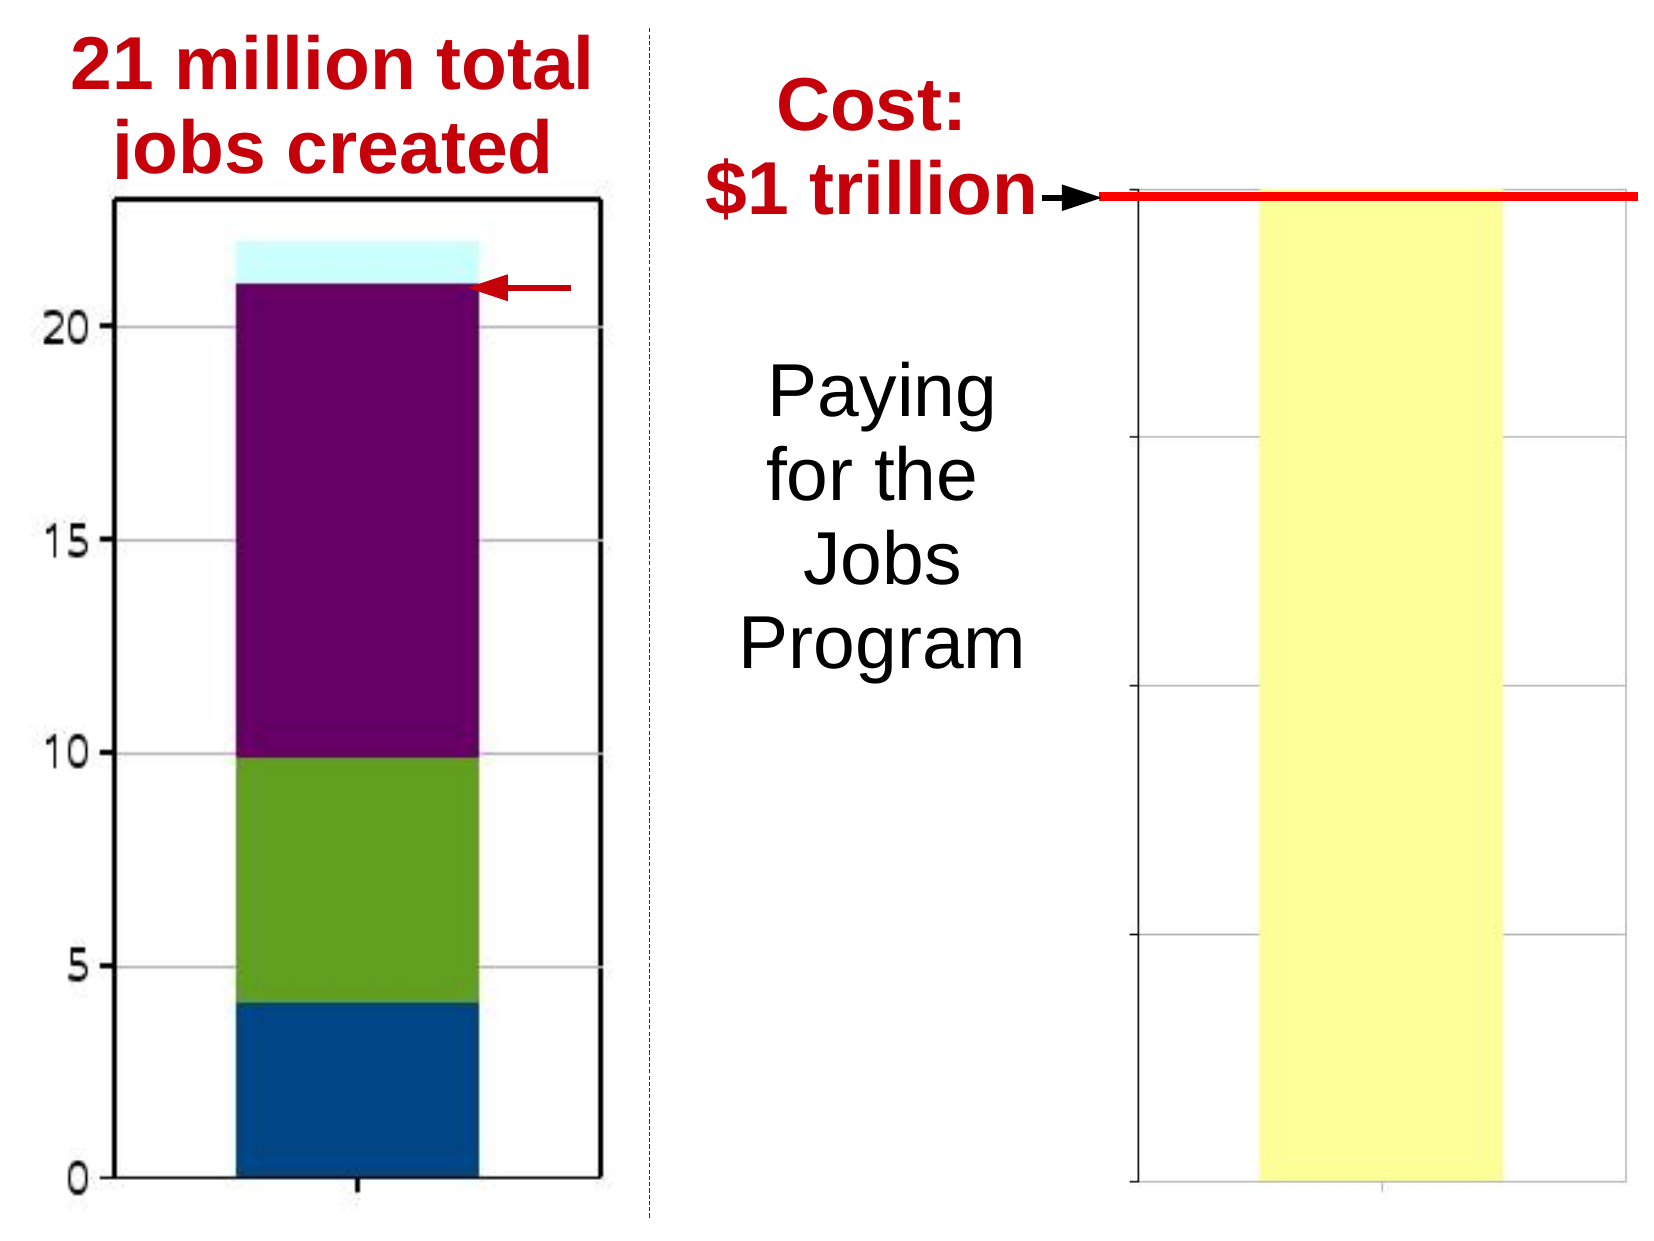

21 million total jobs created
Cost:
$1 trillion
Paying
for the
Jobs
Program